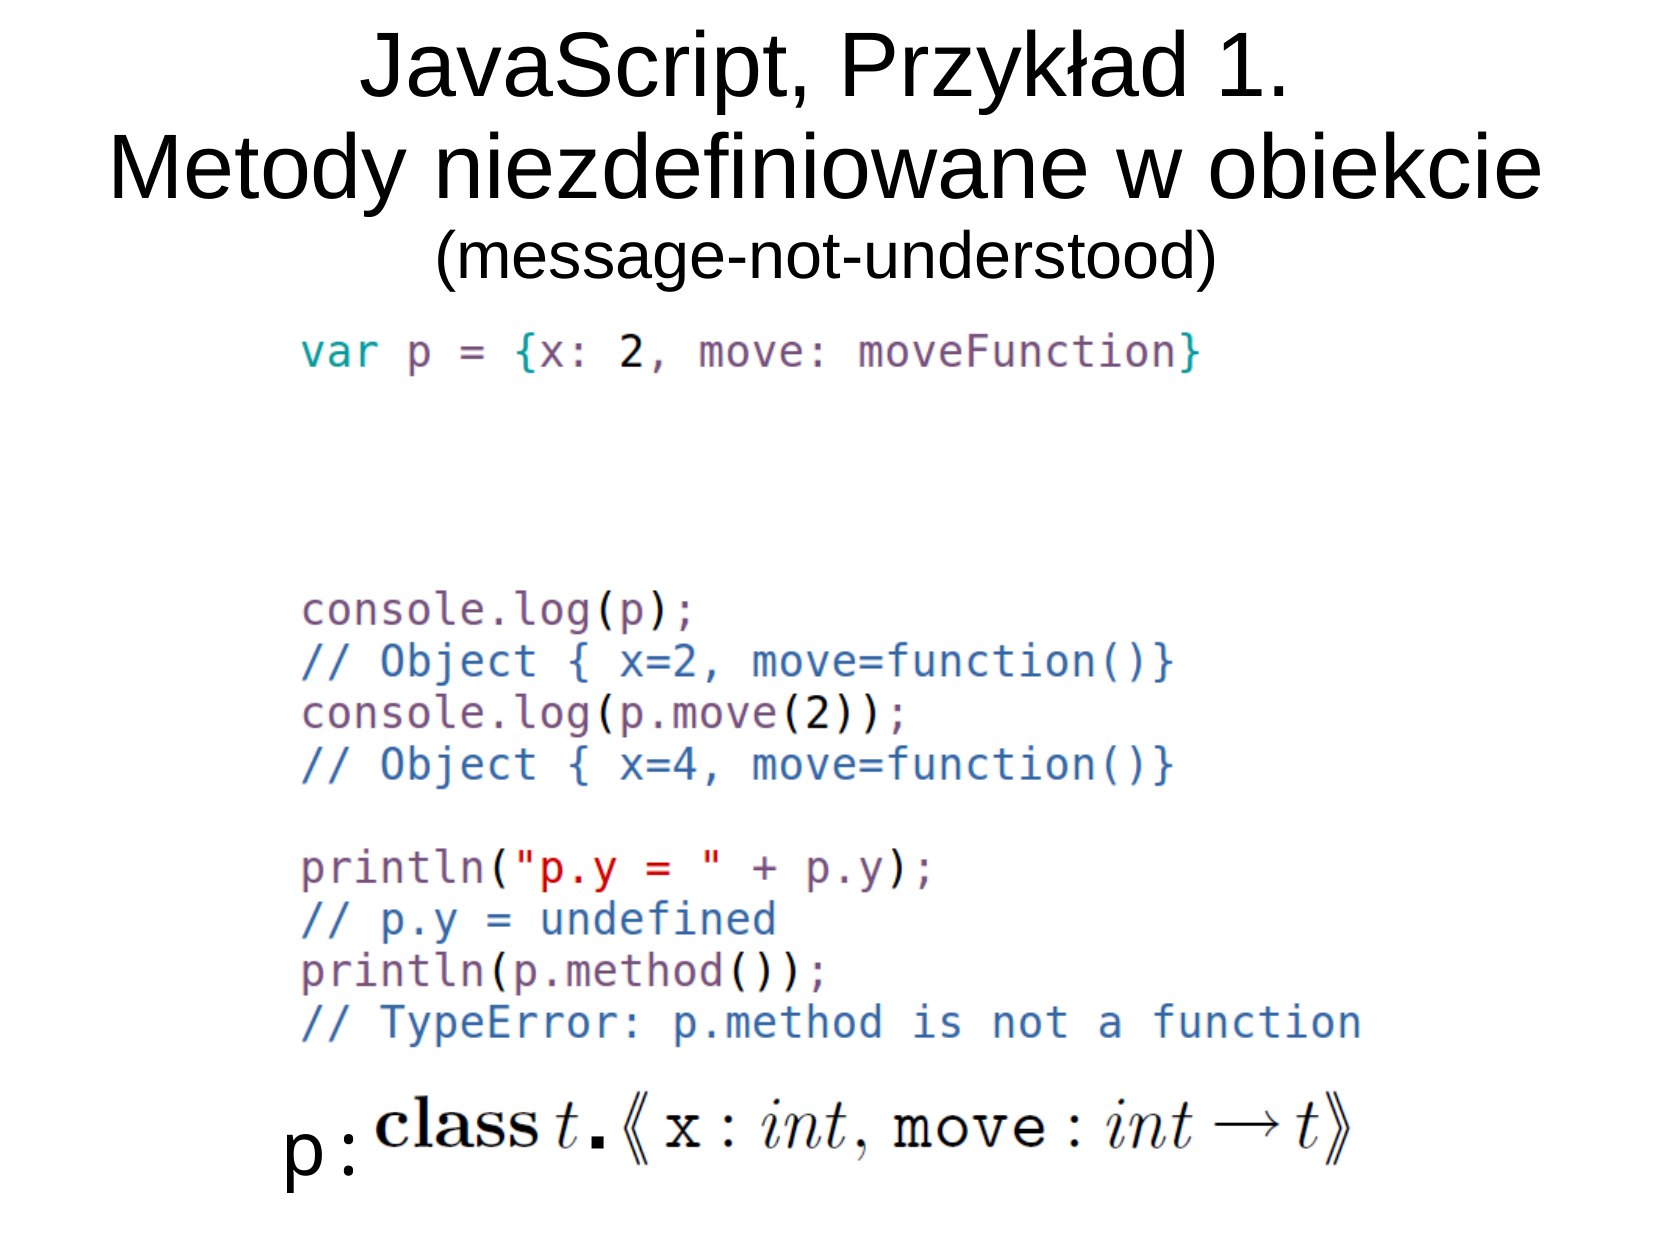

# JavaScript, Przykład 1. Metody niezdefiniowane w obiekcie (message-not-understood)
p: